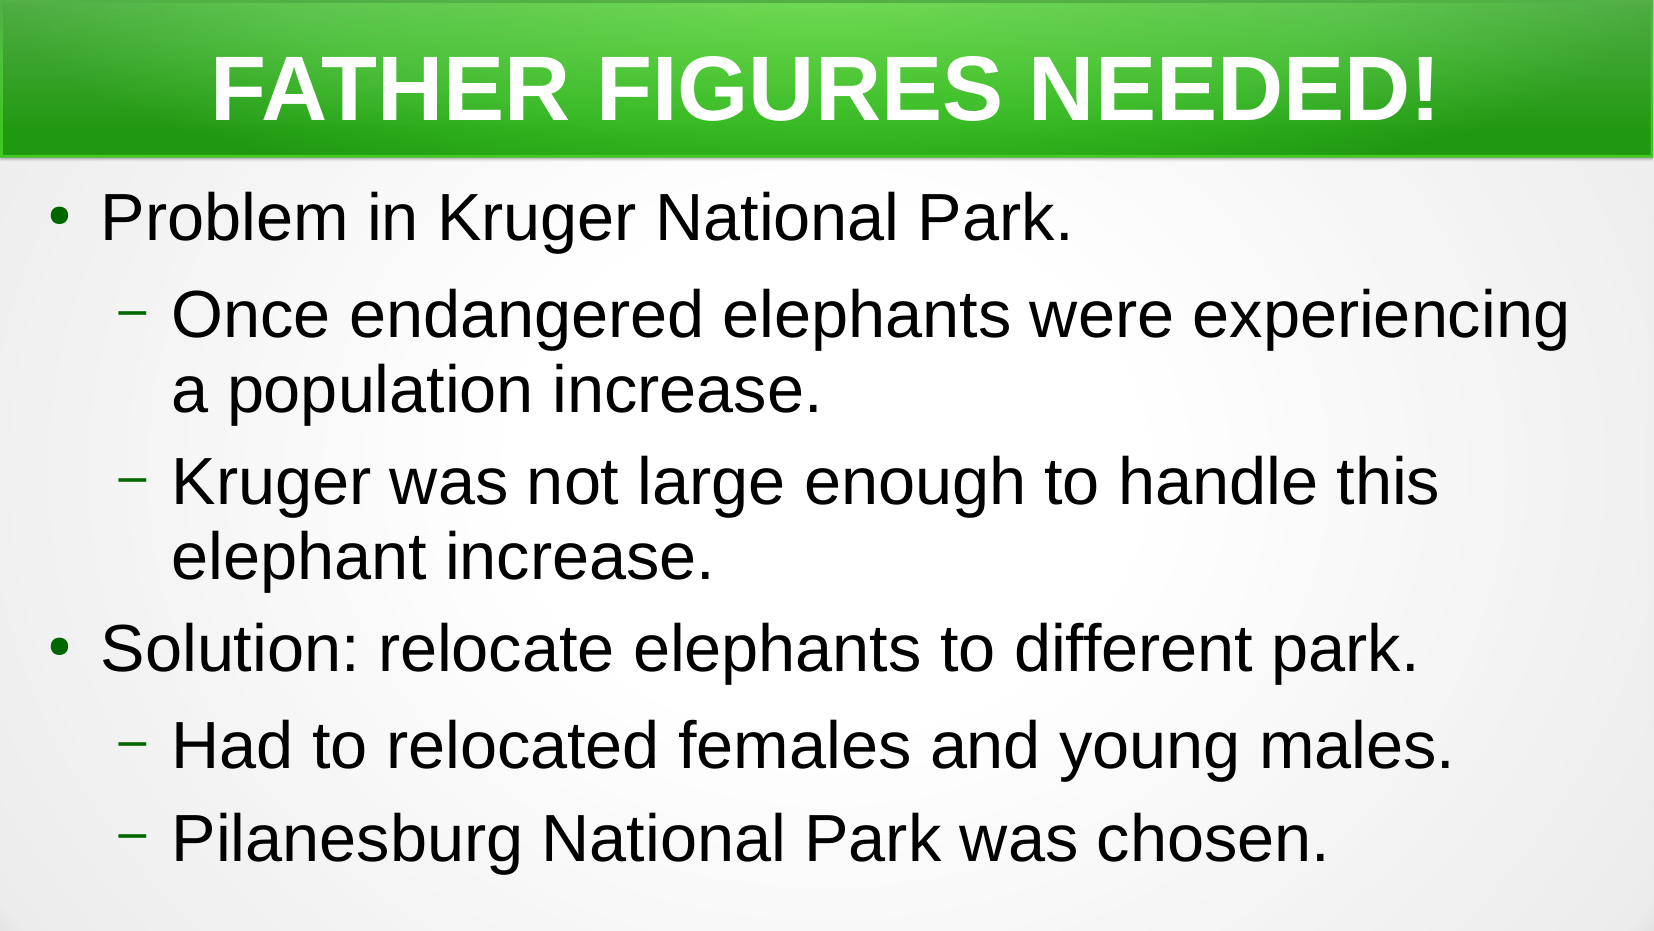

# FATHER FIGURES NEEDED!
Problem in Kruger National Park.
Once endangered elephants were experiencing a population increase.
Kruger was not large enough to handle this elephant increase.
Solution: relocate elephants to different park.
Had to relocated females and young males.
Pilanesburg National Park was chosen.